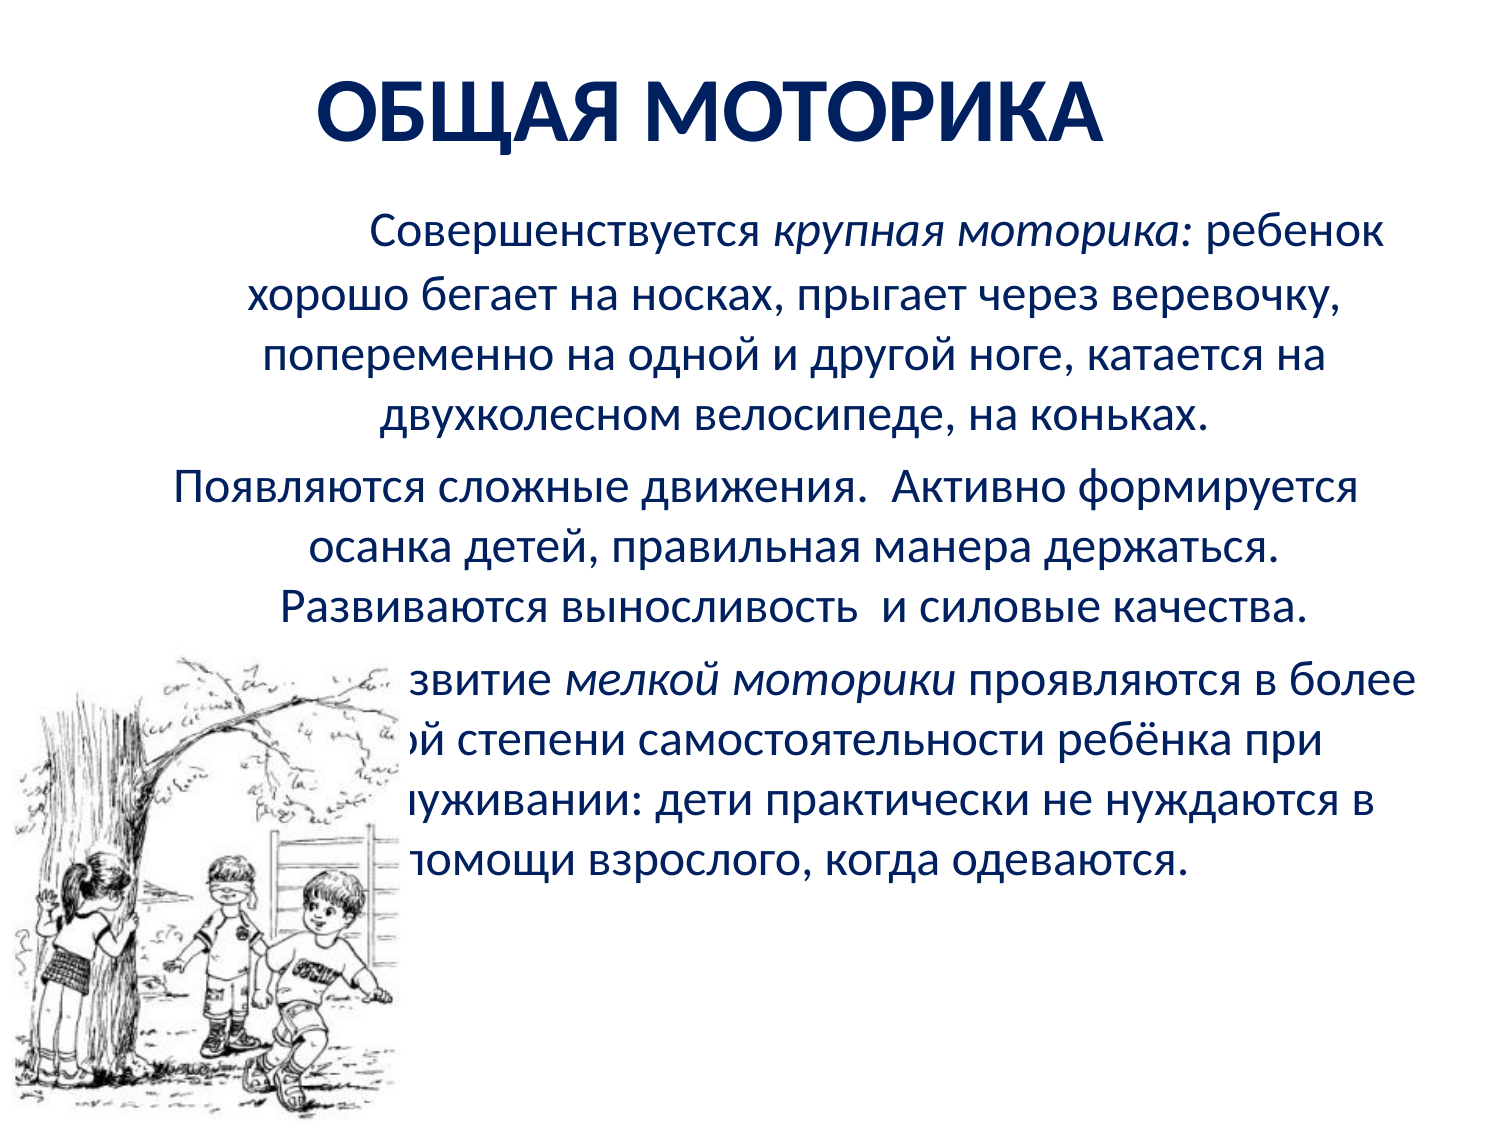

ОБЩАЯ МОТОРИКА
# Совершенствуется крупная моторика: ребенок хорошо бегает на носках, прыгает через веревочку, попеременно на одной и другой ноге, катается на двухколесном велосипеде, на коньках.
Появляются сложные движения. Активно формируется осанка детей, правильная манера держаться. Развиваются выносливость и силовые качества.
Ловкость и развитие мелкой моторики проявляются в более высокой степени самостоятельности ребёнка при самообслуживании: дети практически не нуждаются в помощи взрослого, когда одеваются.